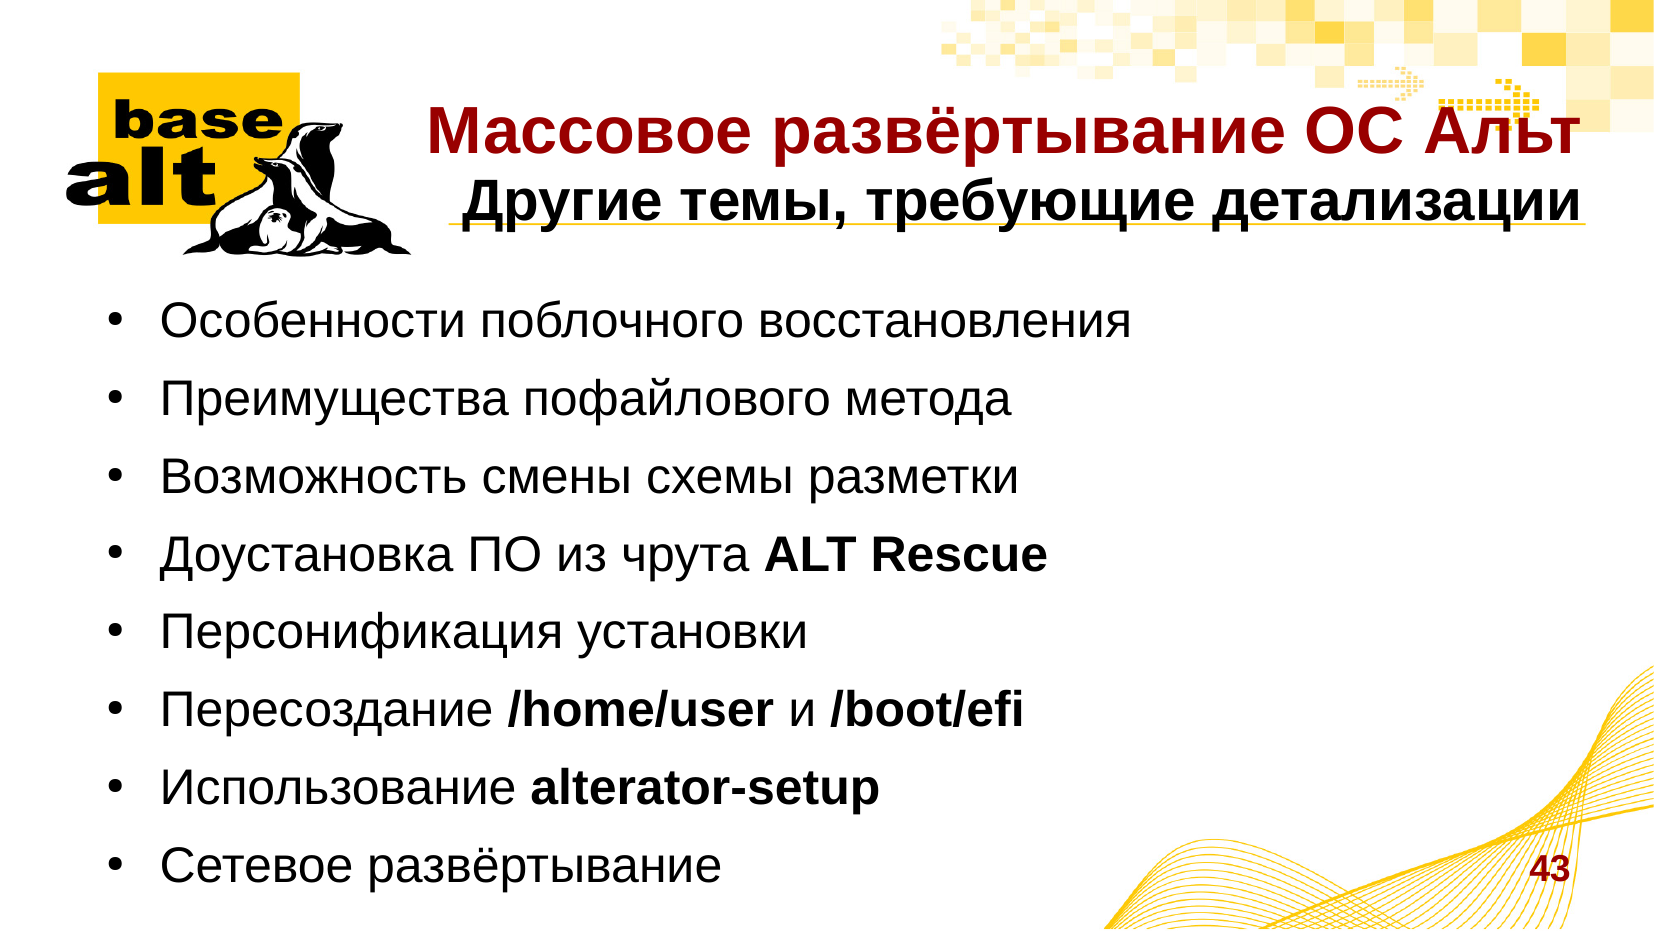

# Массовое развёртывание ОС Альт Другие темы, требующие детализации
Особенности поблочного восстановления
Преимущества пофайлового метода
Возможность смены схемы разметки
Доустановка ПО из чрута ALT Rescue
Персонификация установки
Пересоздание /home/user и /boot/efi
Использование alterator-setup
Сетевое развёртывание
43